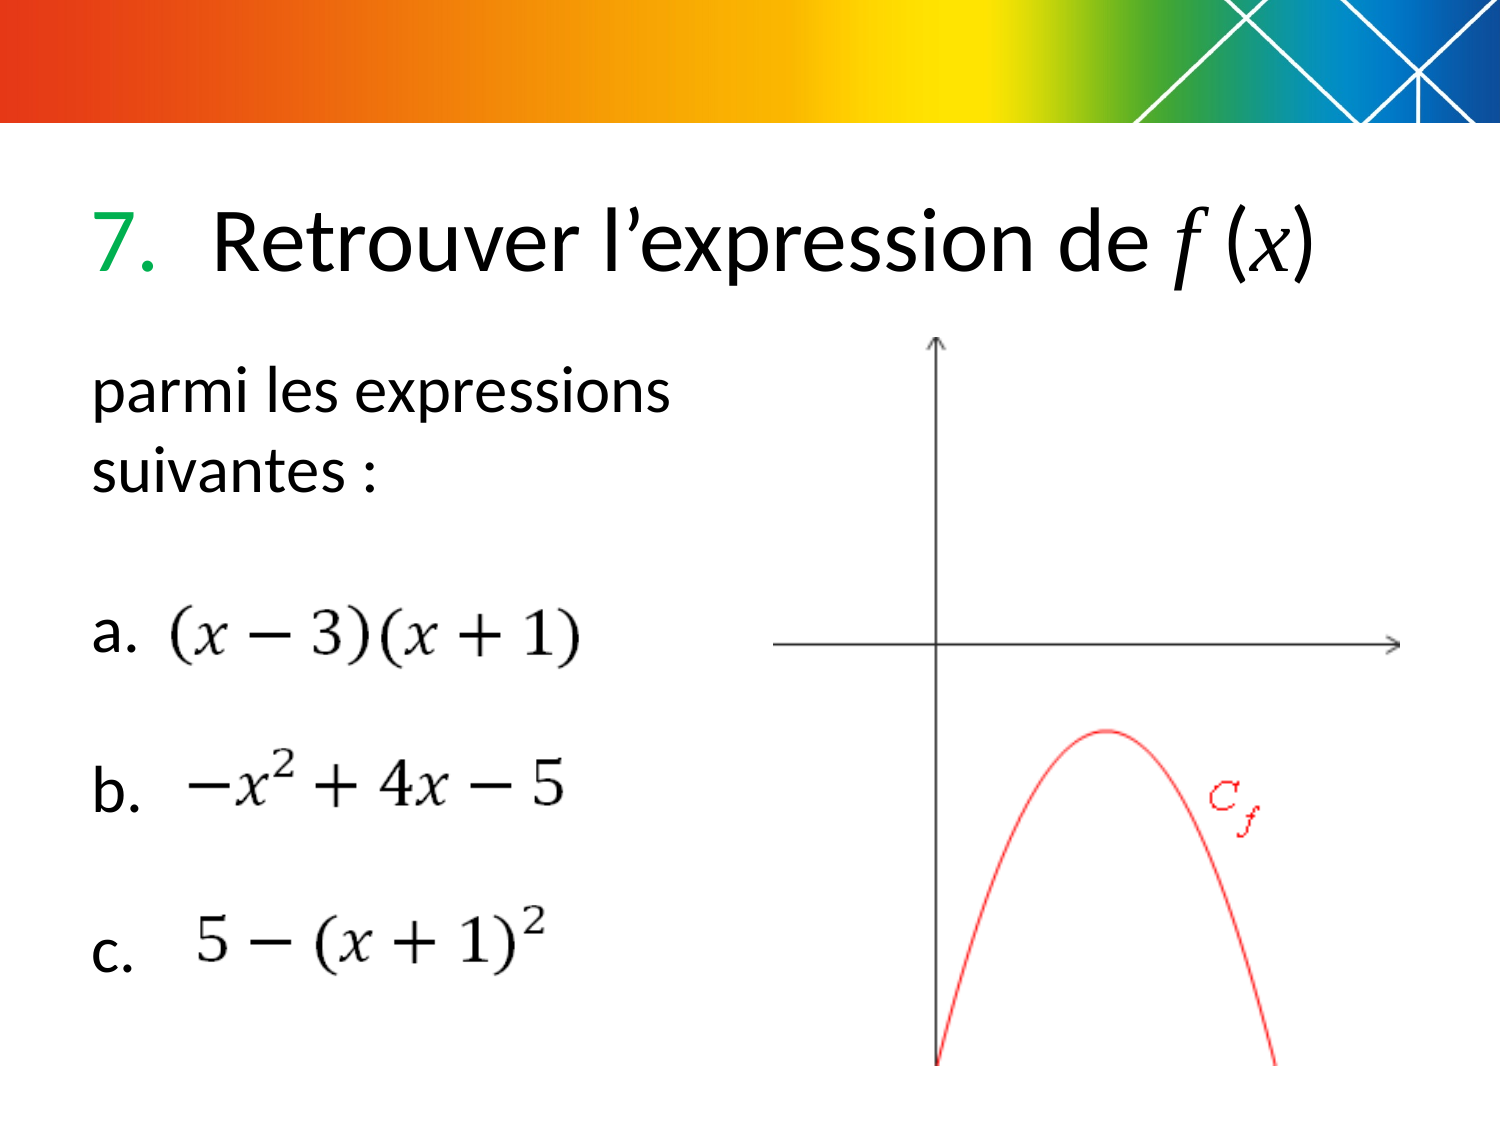

# Retrouver l’expression de f (x)
parmi les expressions suivantes :
a.
b.
c.